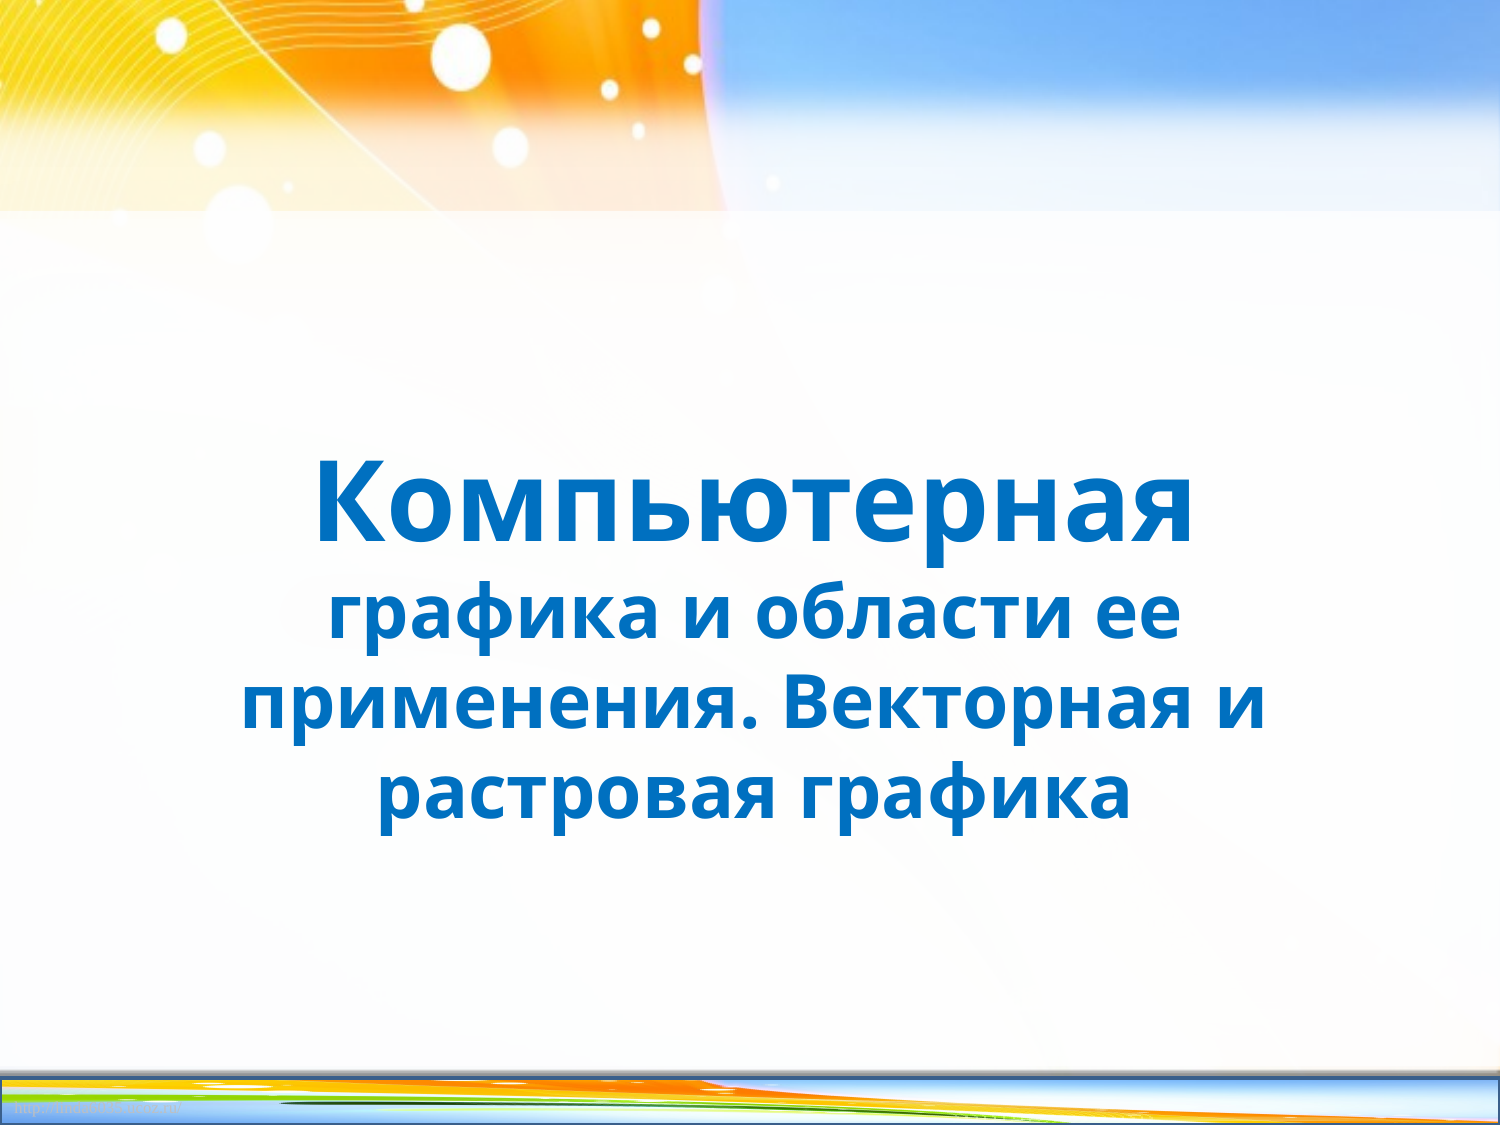

Компьютерная
графика и области ее применения. Векторная и растровая графика